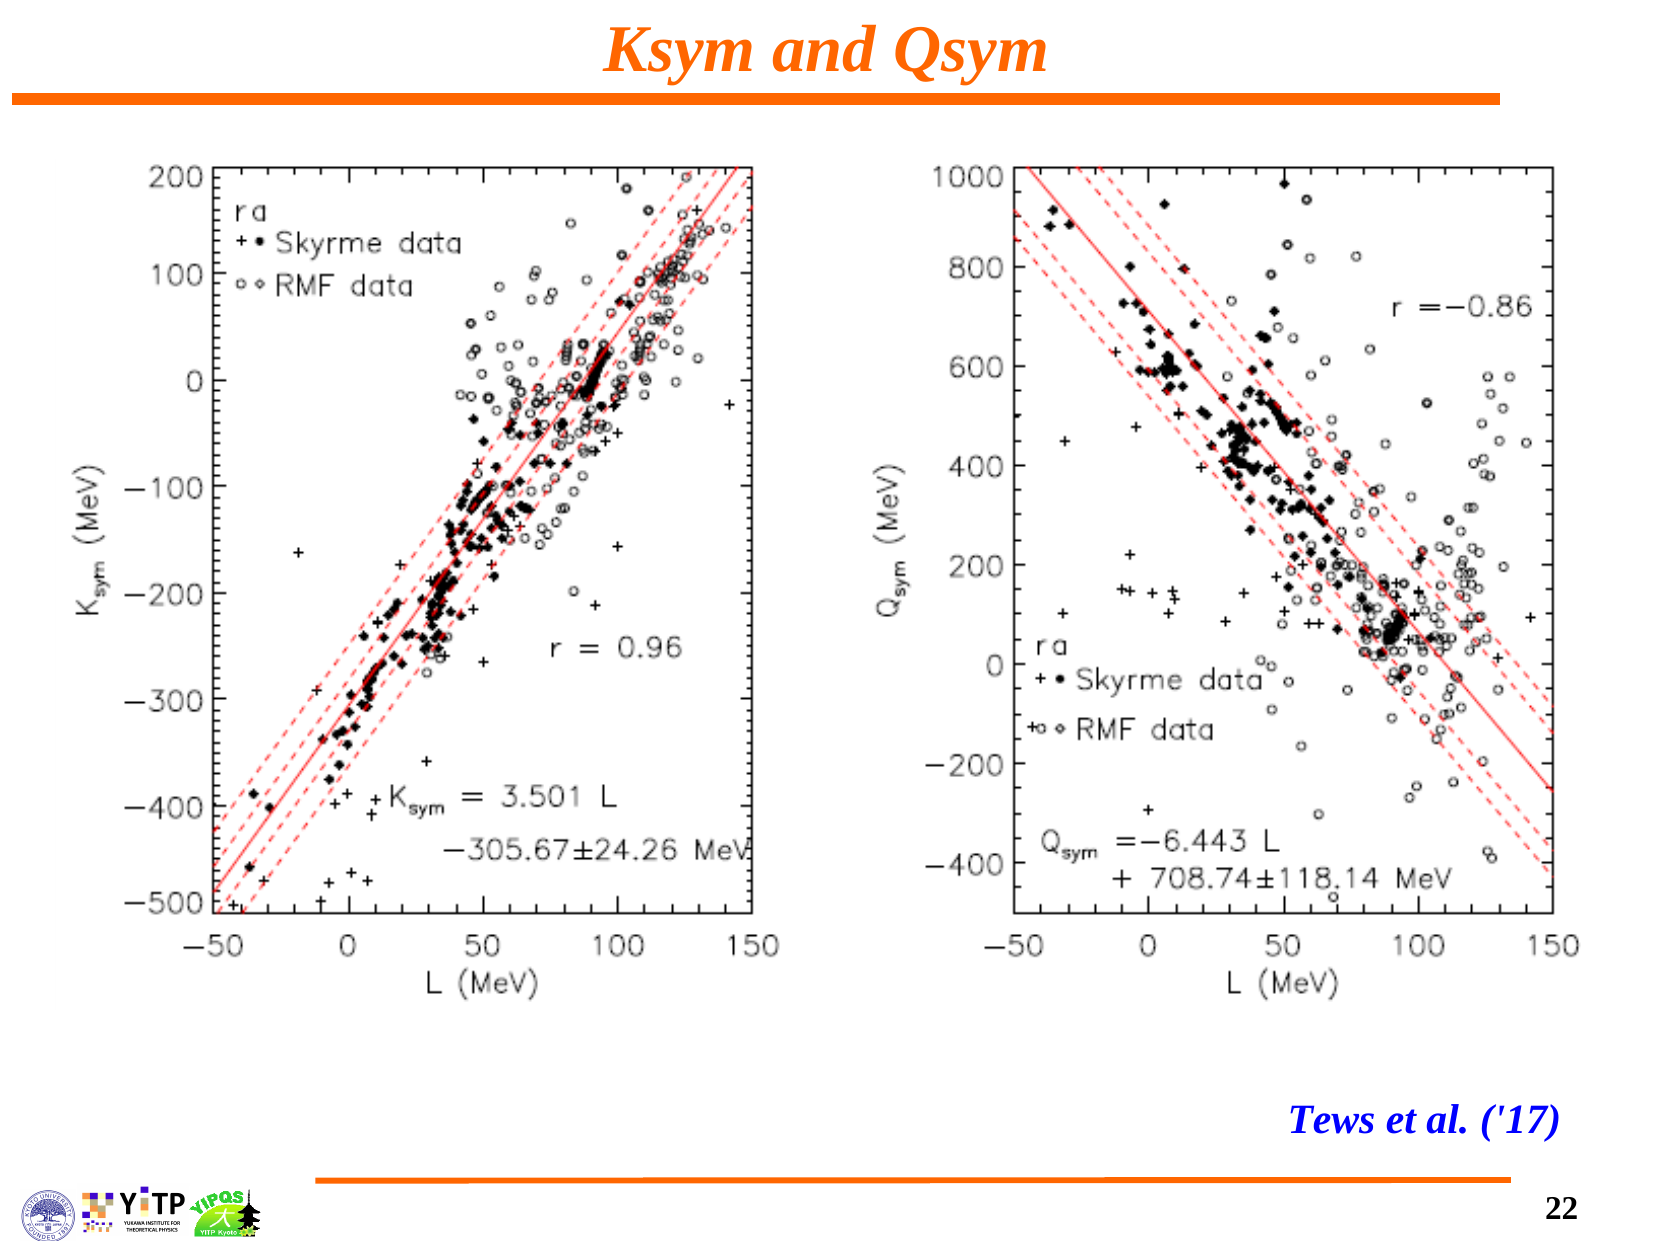

# Ksym and Qsym
Tews et al. ('17)